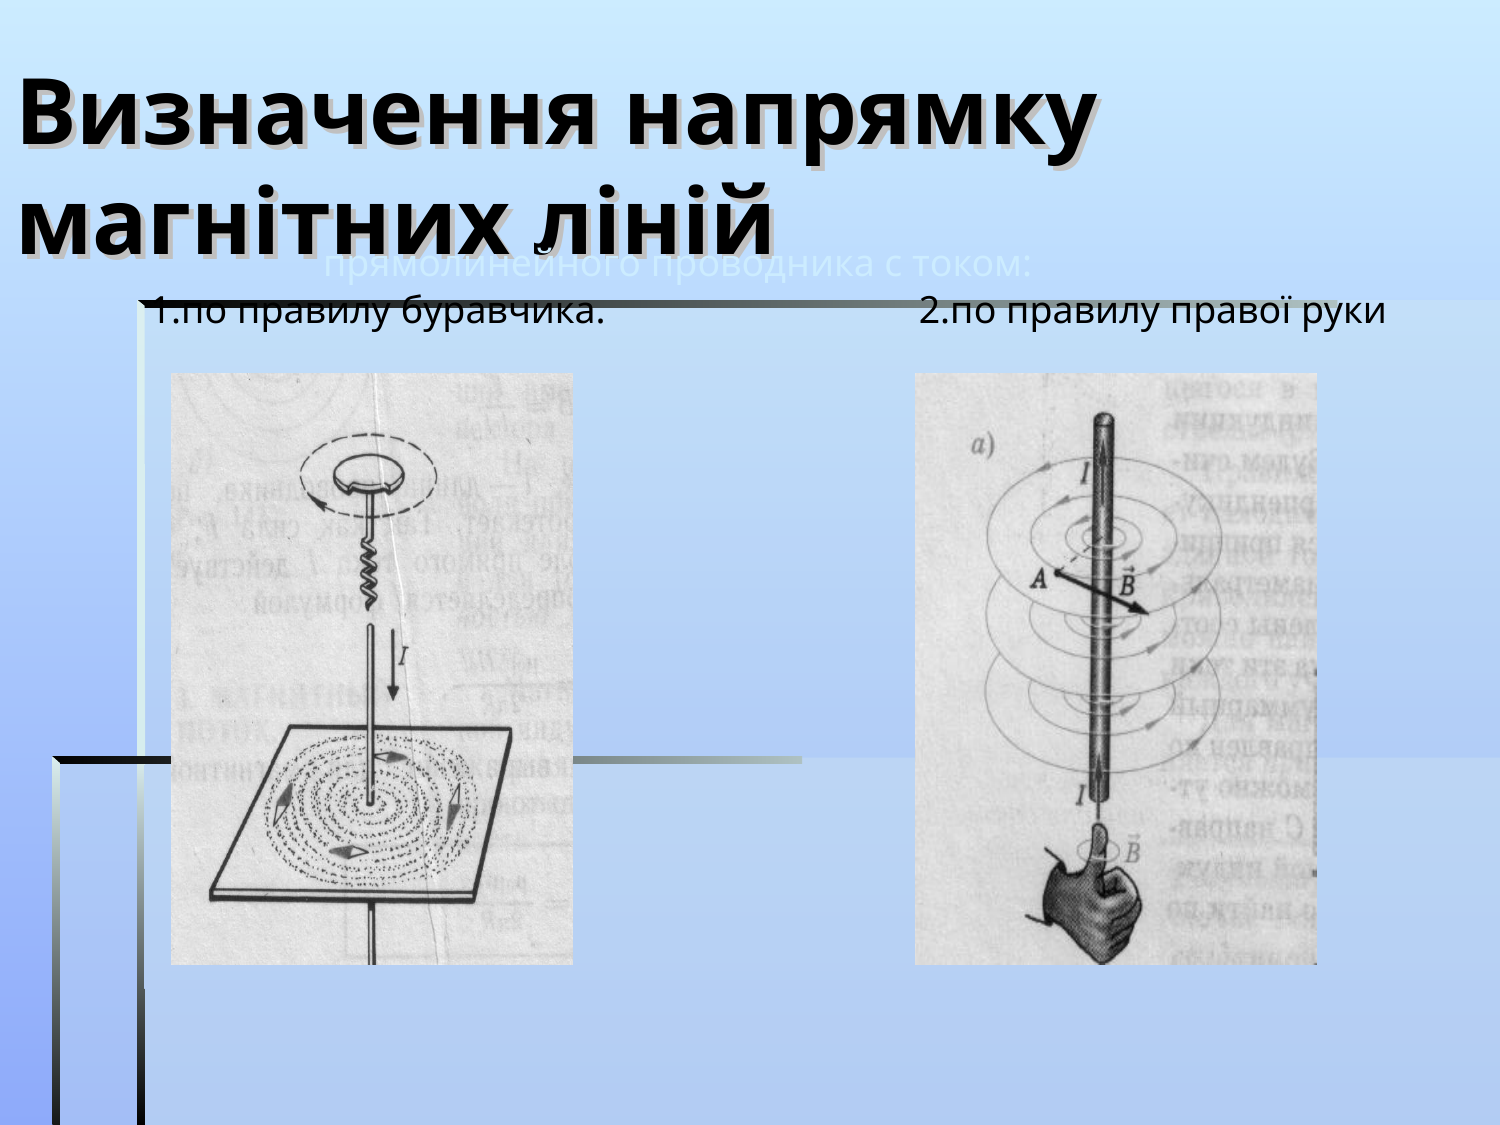

# Визначення напрямку магнітних ліній
 прямолинейного проводника с током:
1.по правилу буравчика.
2.по правилу правої руки